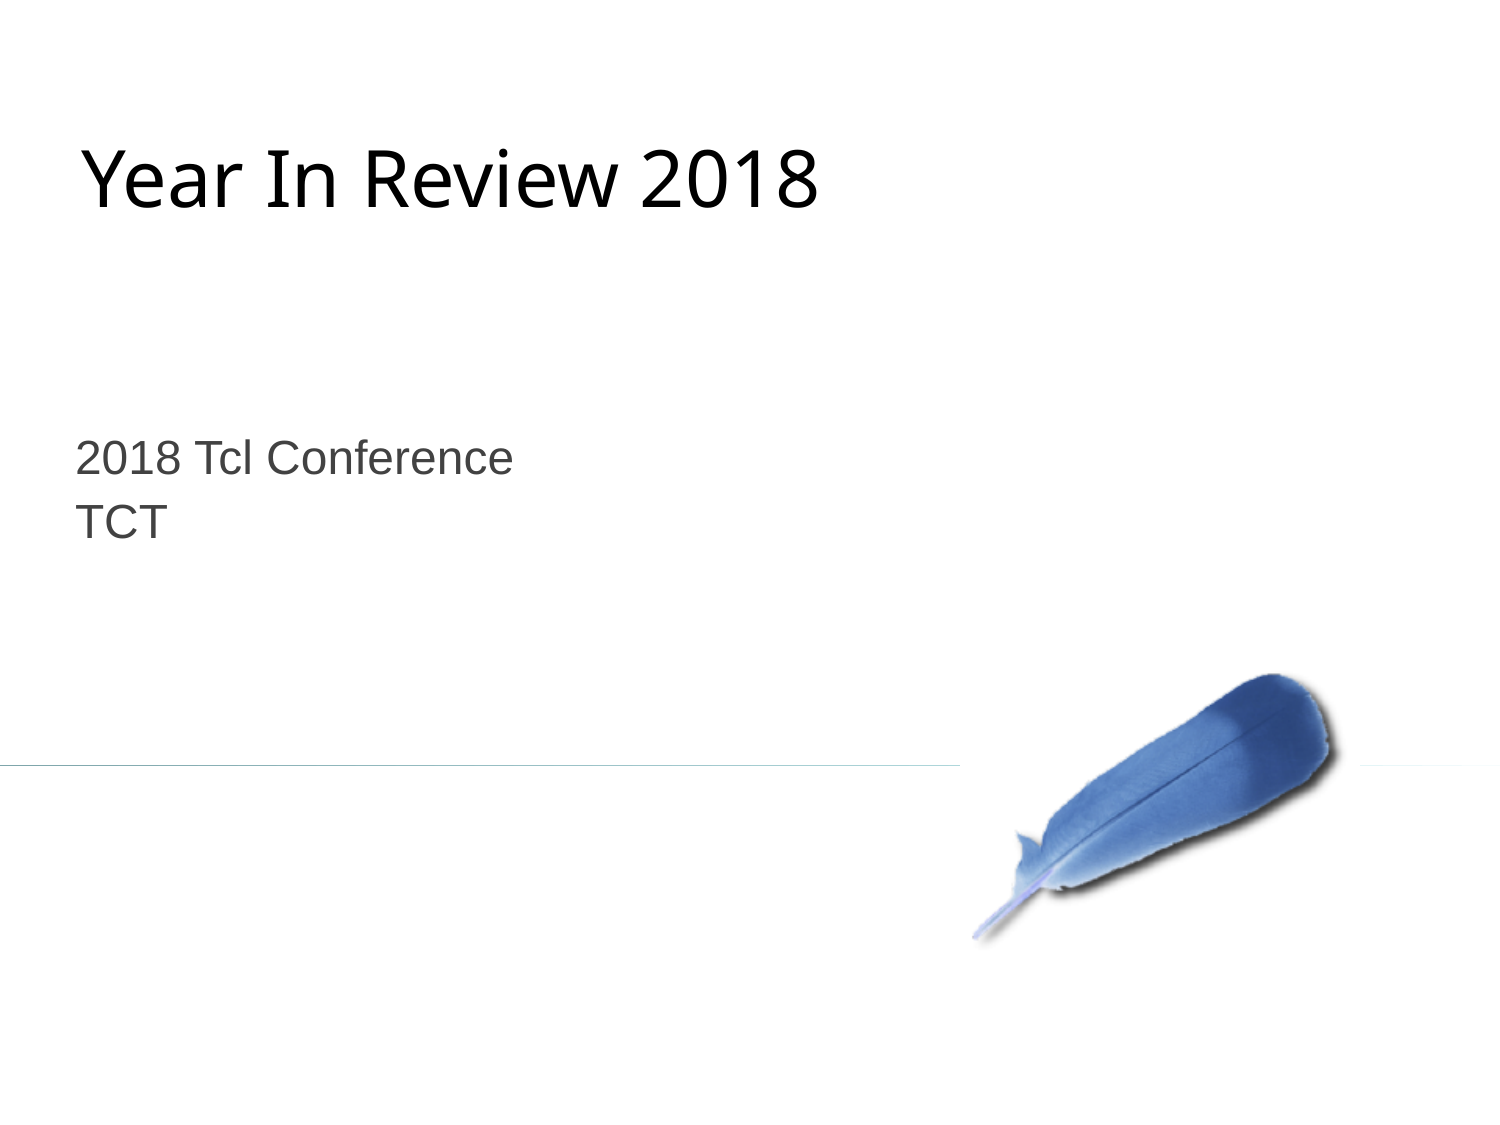

Year In Review 2018
# 2018 Tcl Conference
TCT